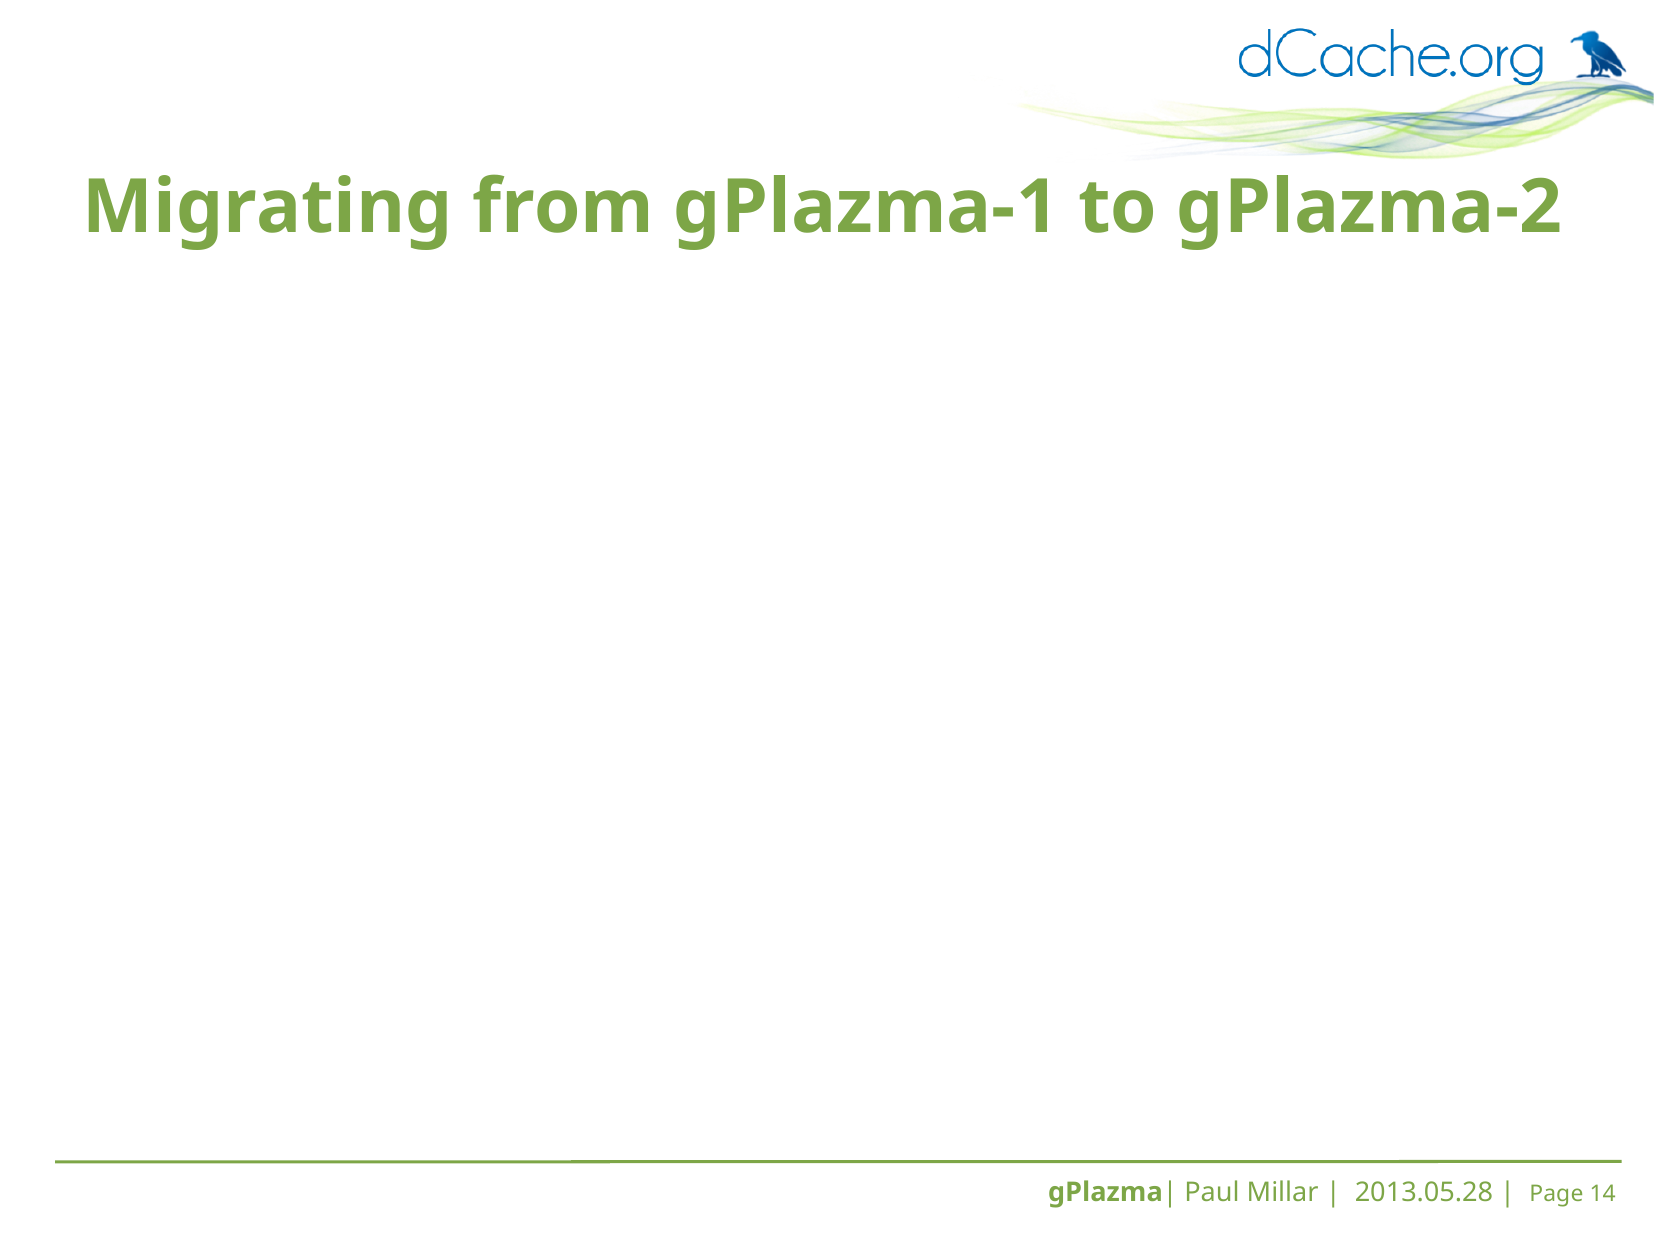

# Migrating from gPlazma-1 to gPlazma-2
14